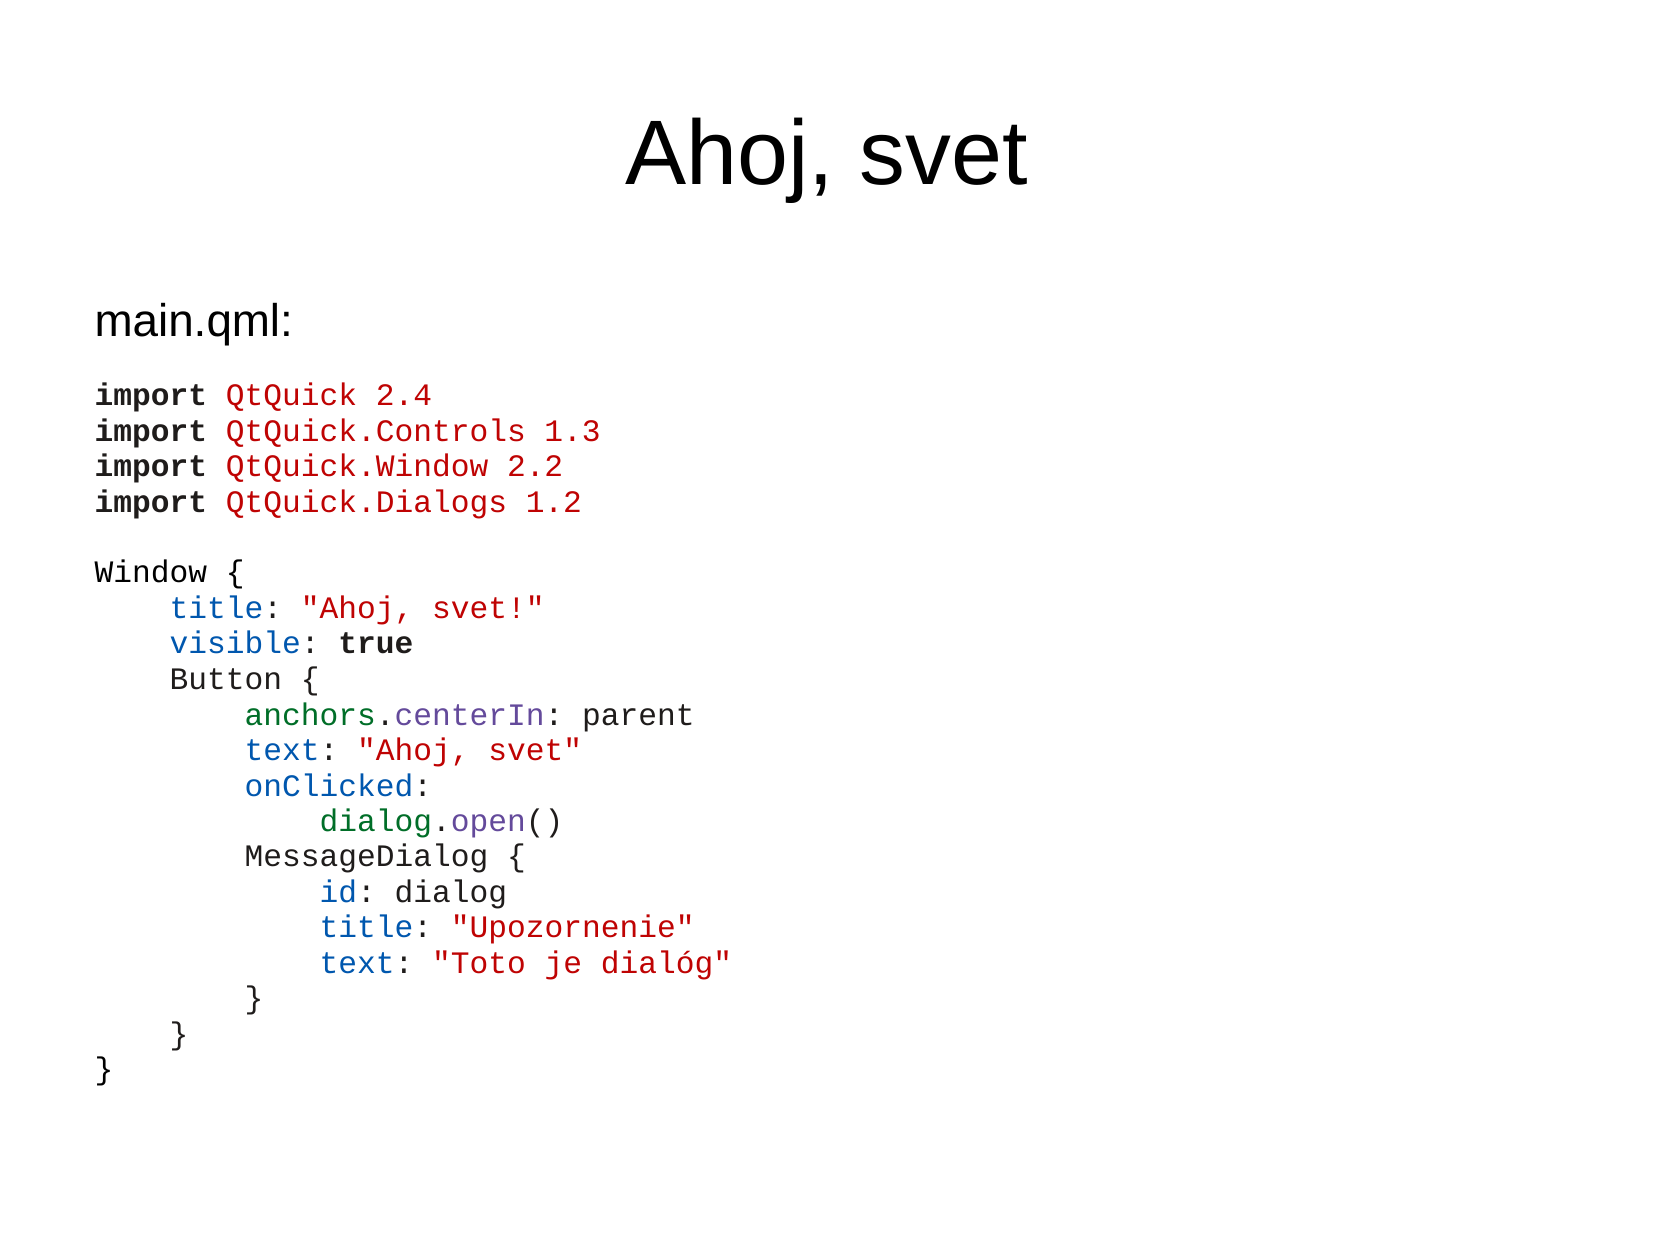

# Ahoj, svet
main.qml:
import QtQuick 2.4
import QtQuick.Controls 1.3
import QtQuick.Window 2.2
import QtQuick.Dialogs 1.2
Window {
 title: "Ahoj, svet!"
 visible: true
 Button {
 anchors.centerIn: parent
 text: "Ahoj, svet"
 onClicked:
 dialog.open()
 MessageDialog {
 id: dialog
 title: "Upozornenie"
 text: "Toto je dialóg"
 }
 }
}